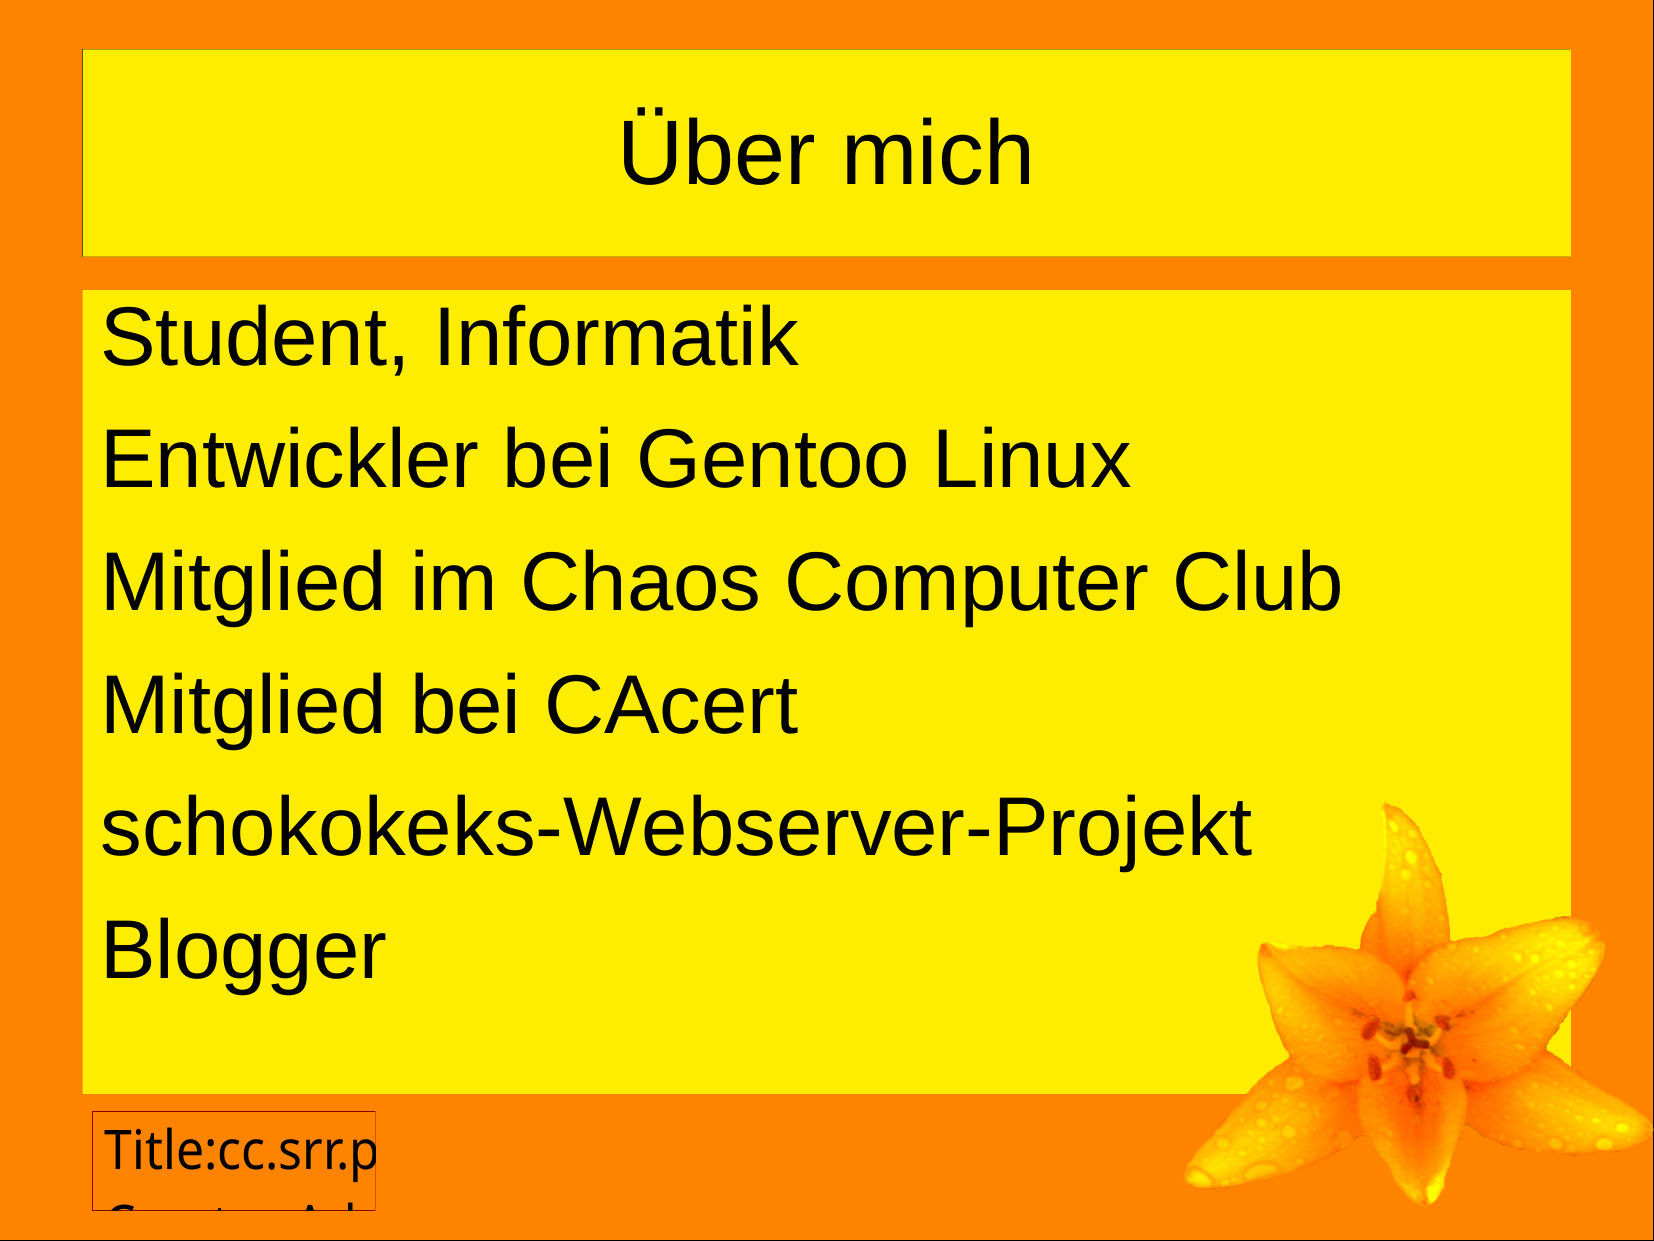

# Über mich
Student, Informatik
Entwickler bei Gentoo Linux
Mitglied im Chaos Computer Club
Mitglied bei CAcert
schokokeks-Webserver-Projekt
Blogger